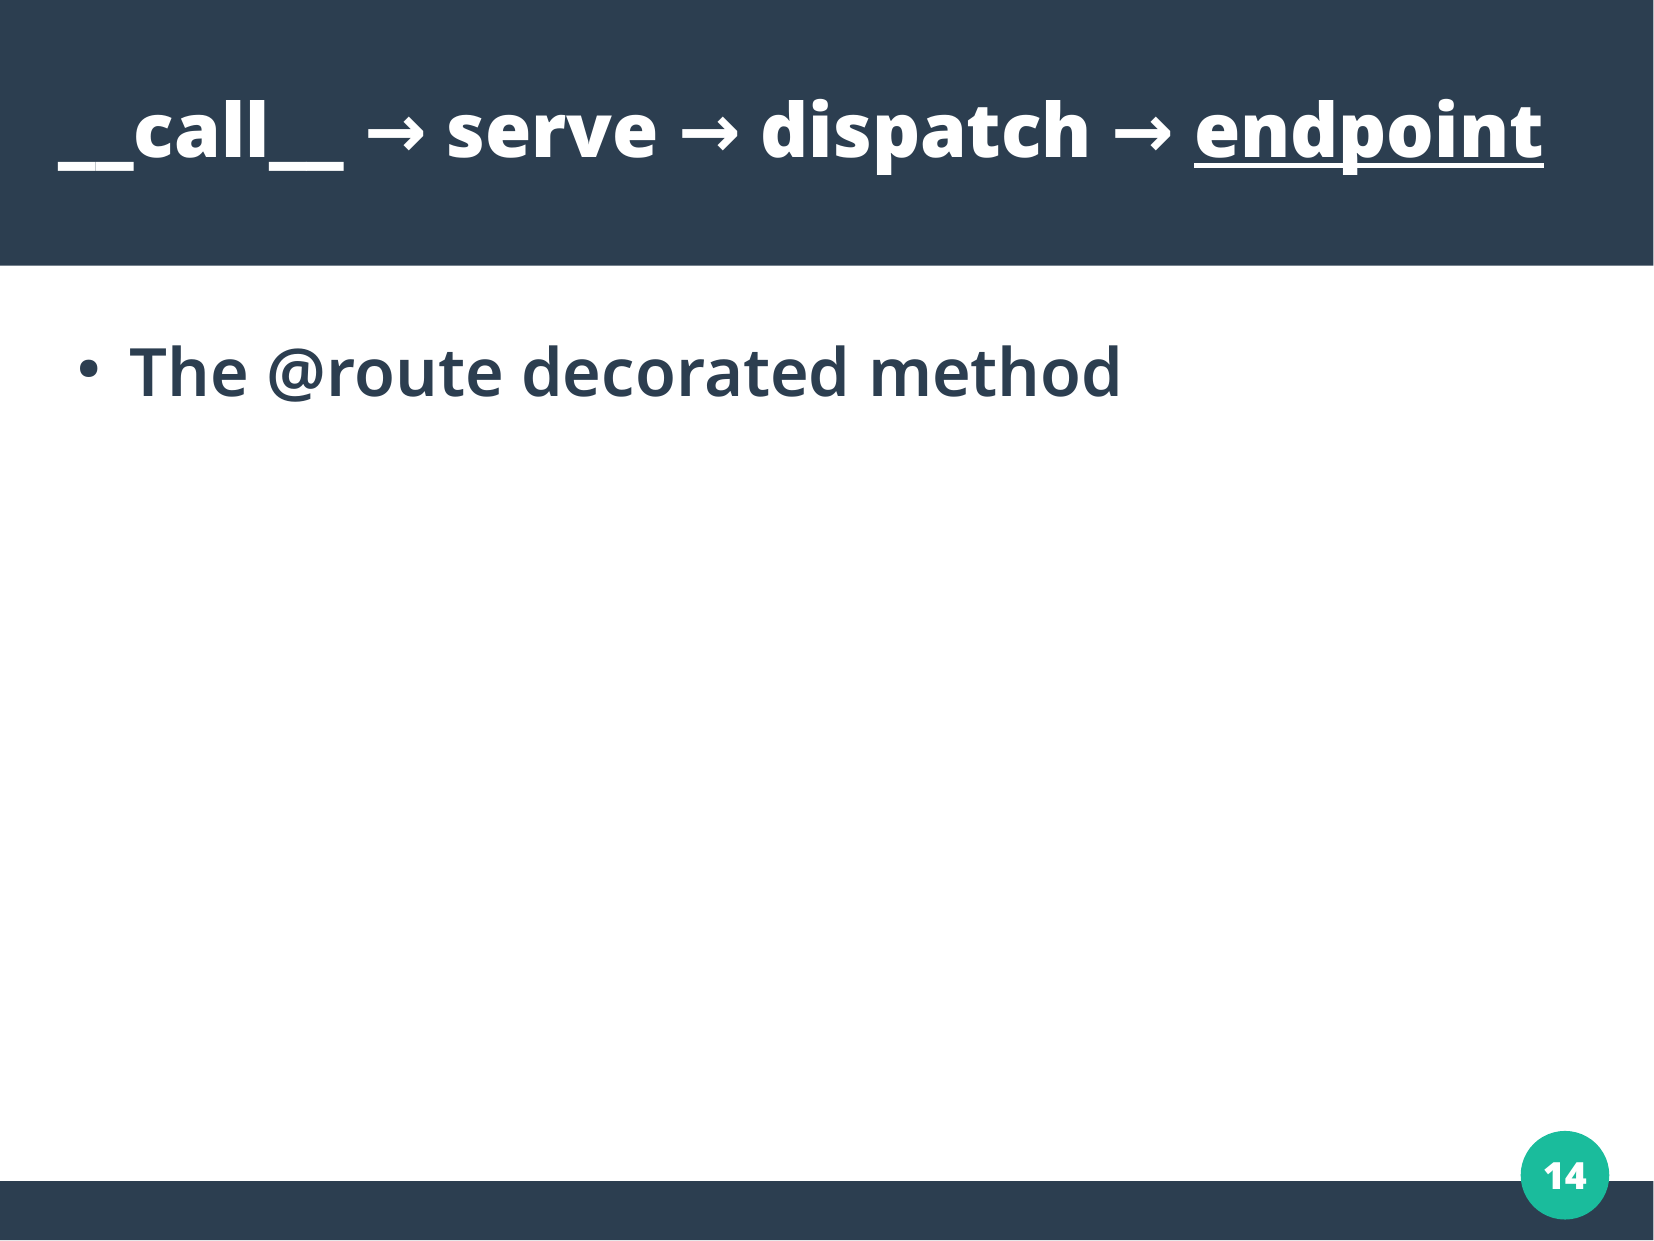

# __call__ → serve → dispatch → endpoint
The @route decorated method
14